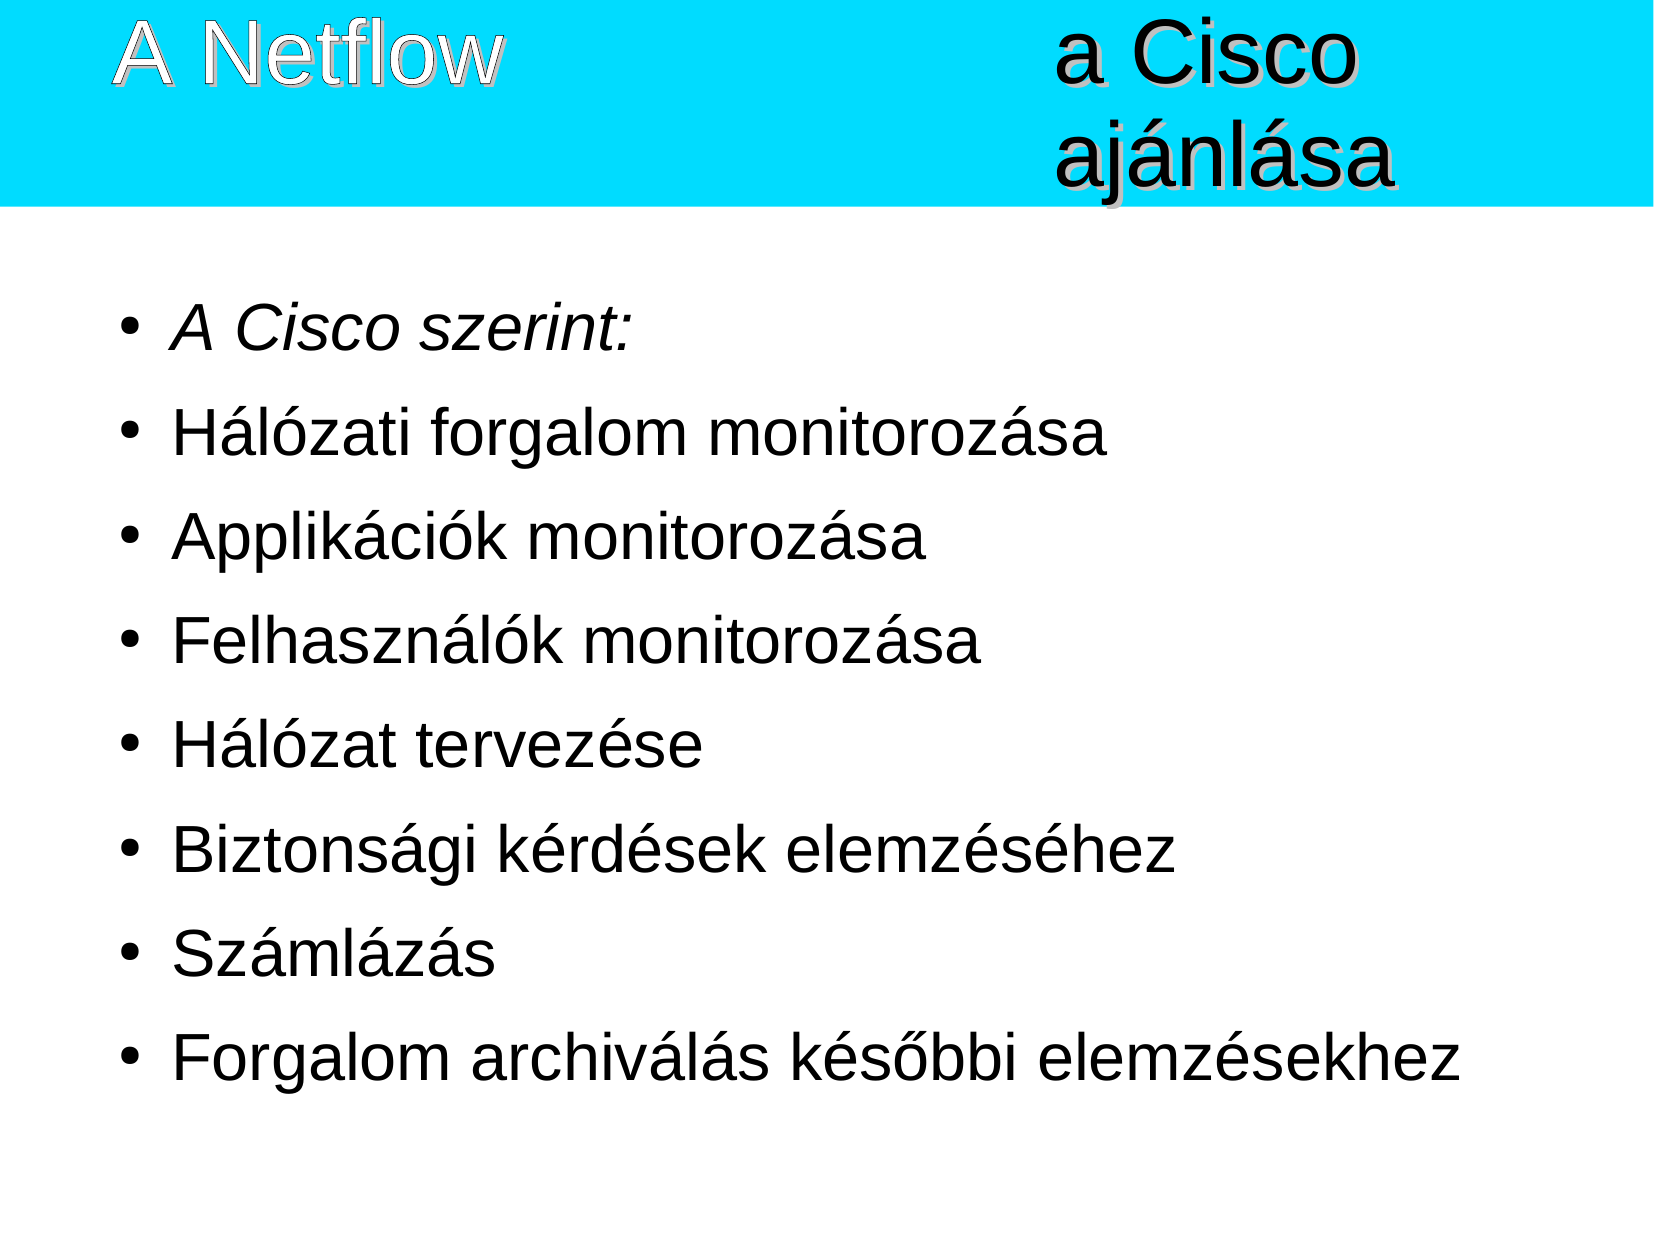

A Netflow	a Cisco						ajánlása
# A Netflow
A Cisco szerint:
Hálózati forgalom monitorozása
Applikációk monitorozása
Felhasználók monitorozása
Hálózat tervezése
Biztonsági kérdések elemzéséhez
Számlázás
Forgalom archiválás későbbi elemzésekhez